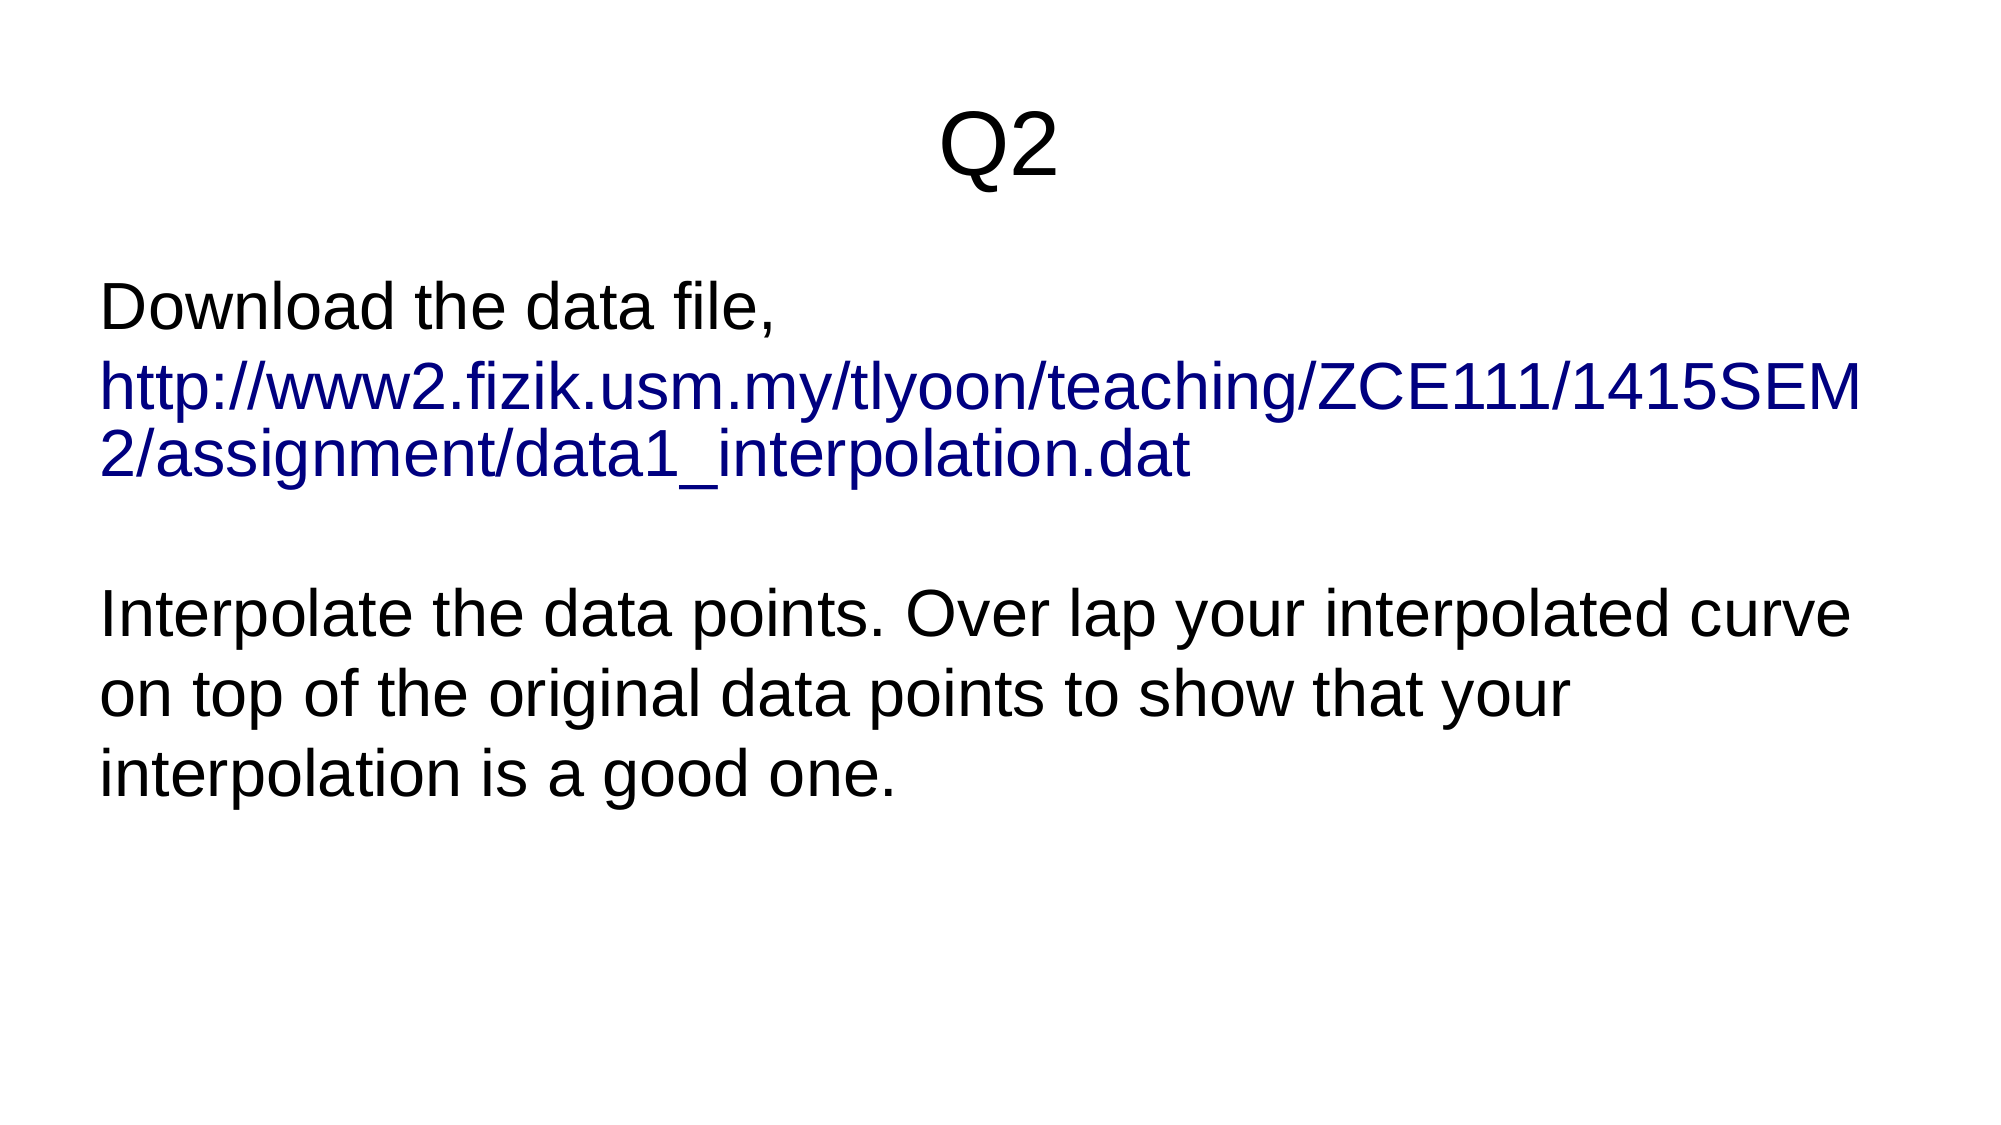

Q2
Download the data file, http://www2.fizik.usm.my/tlyoon/teaching/ZCE111/1415SEM2/assignment/data1_interpolation.dat
Interpolate the data points. Over lap your interpolated curve on top of the original data points to show that your interpolation is a good one.